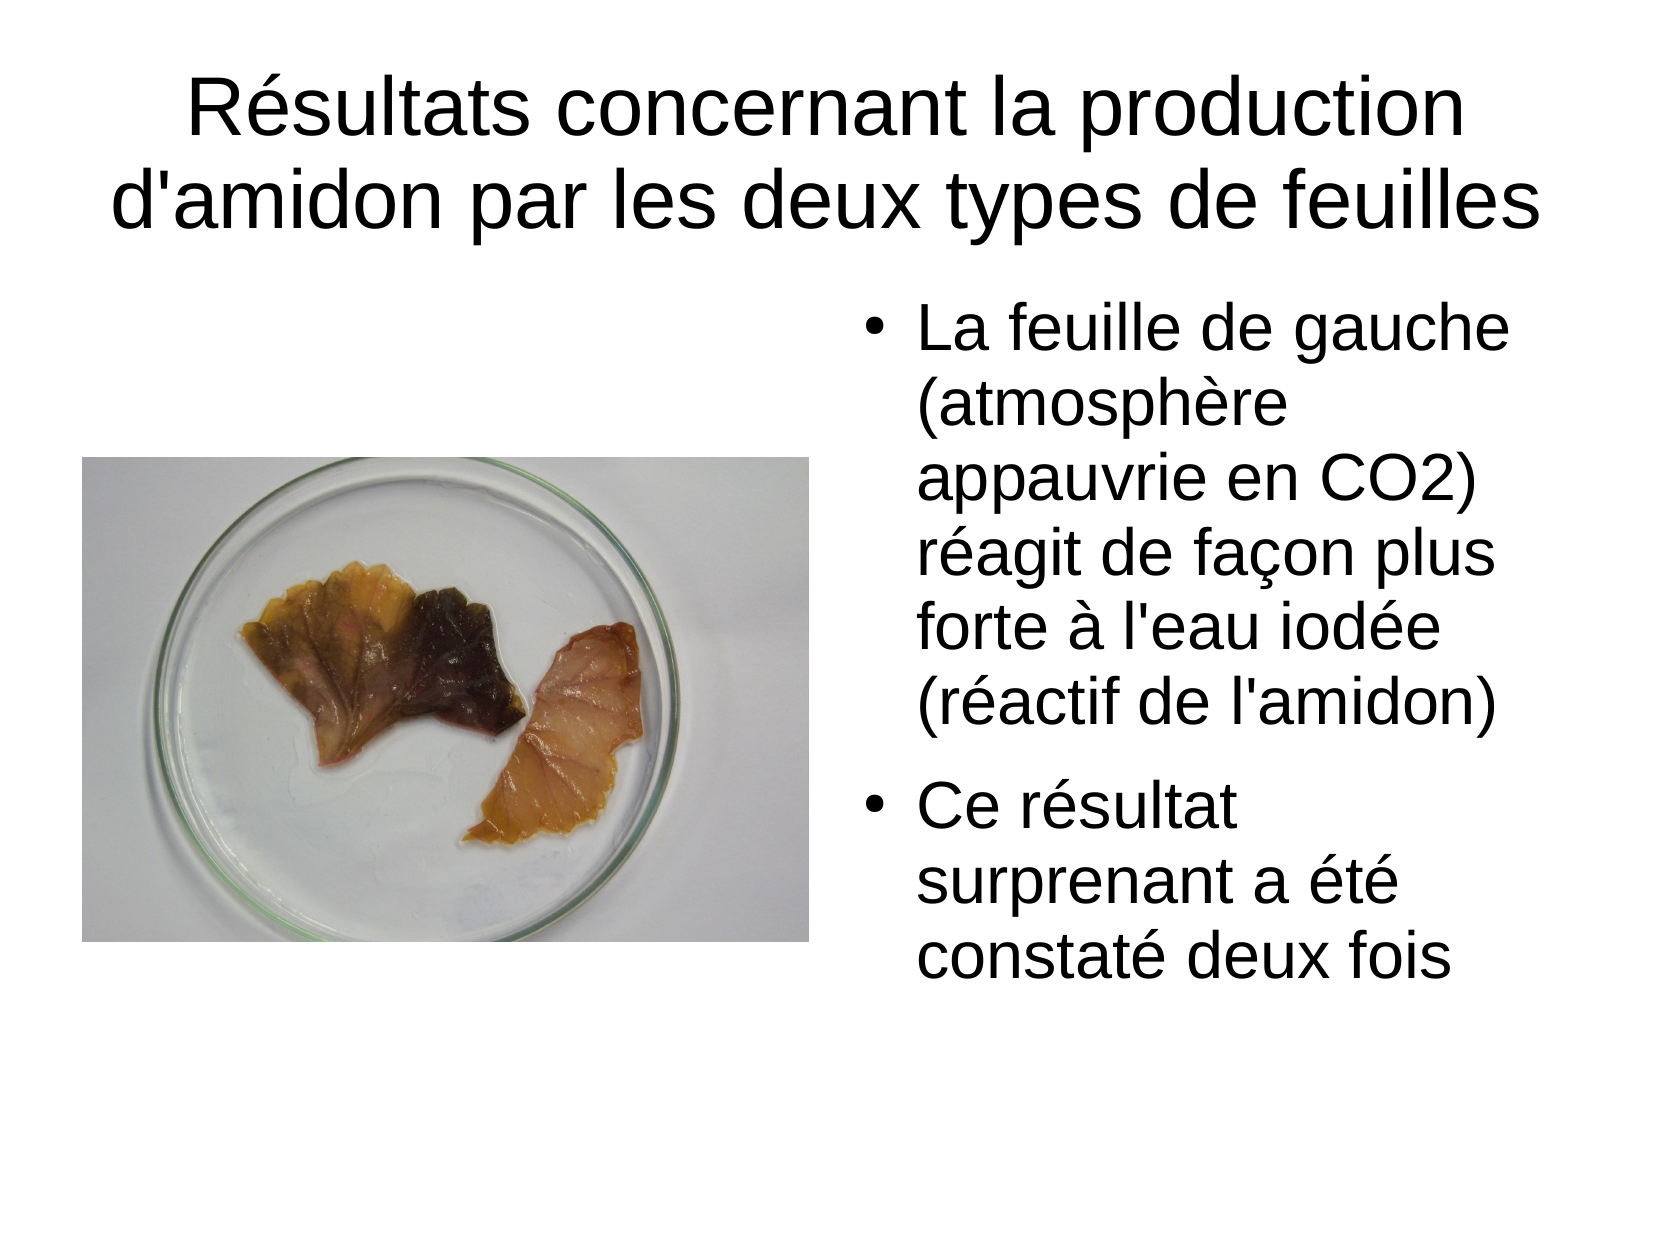

# Résultats concernant la production d'amidon par les deux types de feuilles
La feuille de gauche (atmosphère appauvrie en CO2) réagit de façon plus forte à l'eau iodée (réactif de l'amidon)
Ce résultat surprenant a été constaté deux fois